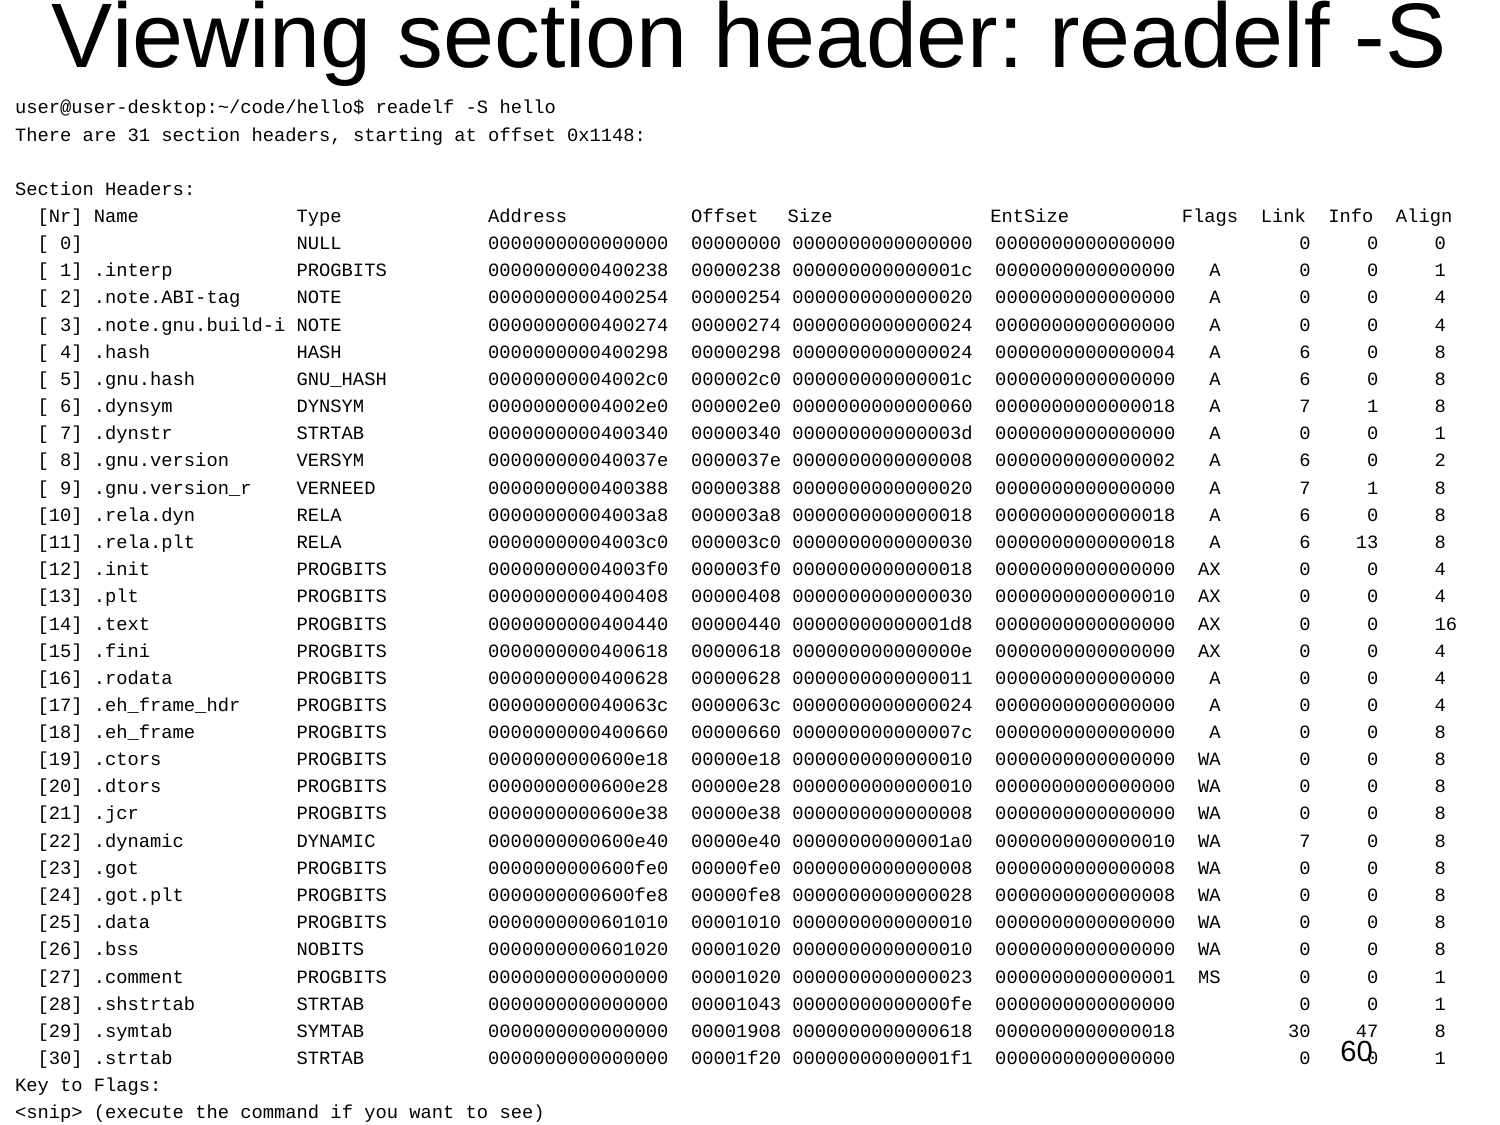

# Viewing section header: readelf -S
user@user-desktop:~/code/hello$ readelf -S hello
There are 31 section headers, starting at offset 0x1148:
Section Headers:
 [Nr] Name Type Address Offset	 Size EntSize Flags Link Info Align
 [ 0] NULL 0000000000000000 00000000 0000000000000000 0000000000000000 0 0 0
 [ 1] .interp PROGBITS 0000000000400238 00000238 000000000000001c 0000000000000000 A 0 0 1
 [ 2] .note.ABI-tag NOTE 0000000000400254 00000254 0000000000000020 0000000000000000 A 0 0 4
 [ 3] .note.gnu.build-i NOTE 0000000000400274 00000274 0000000000000024 0000000000000000 A 0 0 4
 [ 4] .hash HASH 0000000000400298 00000298 0000000000000024 0000000000000004 A 6 0 8
 [ 5] .gnu.hash GNU_HASH 00000000004002c0 000002c0 000000000000001c 0000000000000000 A 6 0 8
 [ 6] .dynsym DYNSYM 00000000004002e0 000002e0 0000000000000060 0000000000000018 A 7 1 8
 [ 7] .dynstr STRTAB 0000000000400340 00000340 000000000000003d 0000000000000000 A 0 0 1
 [ 8] .gnu.version VERSYM 000000000040037e 0000037e 0000000000000008 0000000000000002 A 6 0 2
 [ 9] .gnu.version_r VERNEED 0000000000400388 00000388 0000000000000020 0000000000000000 A 7 1 8
 [10] .rela.dyn RELA 00000000004003a8 000003a8 0000000000000018 0000000000000018 A 6 0 8
 [11] .rela.plt RELA 00000000004003c0 000003c0 0000000000000030 0000000000000018 A 6 13 8
 [12] .init PROGBITS 00000000004003f0 000003f0 0000000000000018 0000000000000000 AX 0 0 4
 [13] .plt PROGBITS 0000000000400408 00000408 0000000000000030 0000000000000010 AX 0 0 4
 [14] .text PROGBITS 0000000000400440 00000440 00000000000001d8 0000000000000000 AX 0 0 16
 [15] .fini PROGBITS 0000000000400618 00000618 000000000000000e 0000000000000000 AX 0 0 4
 [16] .rodata PROGBITS 0000000000400628 00000628 0000000000000011 0000000000000000 A 0 0 4
 [17] .eh_frame_hdr PROGBITS 000000000040063c 0000063c 0000000000000024 0000000000000000 A 0 0 4
 [18] .eh_frame PROGBITS 0000000000400660 00000660 000000000000007c 0000000000000000 A 0 0 8
 [19] .ctors PROGBITS 0000000000600e18 00000e18 0000000000000010 0000000000000000 WA 0 0 8
 [20] .dtors PROGBITS 0000000000600e28 00000e28 0000000000000010 0000000000000000 WA 0 0 8
 [21] .jcr PROGBITS 0000000000600e38 00000e38 0000000000000008 0000000000000000 WA 0 0 8
 [22] .dynamic DYNAMIC 0000000000600e40 00000e40 00000000000001a0 0000000000000010 WA 7 0 8
 [23] .got PROGBITS 0000000000600fe0 00000fe0 0000000000000008 0000000000000008 WA 0 0 8
 [24] .got.plt PROGBITS 0000000000600fe8 00000fe8 0000000000000028 0000000000000008 WA 0 0 8
 [25] .data PROGBITS 0000000000601010 00001010 0000000000000010 0000000000000000 WA 0 0 8
 [26] .bss NOBITS 0000000000601020 00001020 0000000000000010 0000000000000000 WA 0 0 8
 [27] .comment PROGBITS 0000000000000000 00001020 0000000000000023 0000000000000001 MS 0 0 1
 [28] .shstrtab STRTAB 0000000000000000 00001043 00000000000000fe 0000000000000000 0 0 1
 [29] .symtab SYMTAB 0000000000000000 00001908 0000000000000618 0000000000000018 30 47 8
 [30] .strtab STRTAB 0000000000000000 00001f20 00000000000001f1 0000000000000000 0 0 1
Key to Flags:
<snip> (execute the command if you want to see)